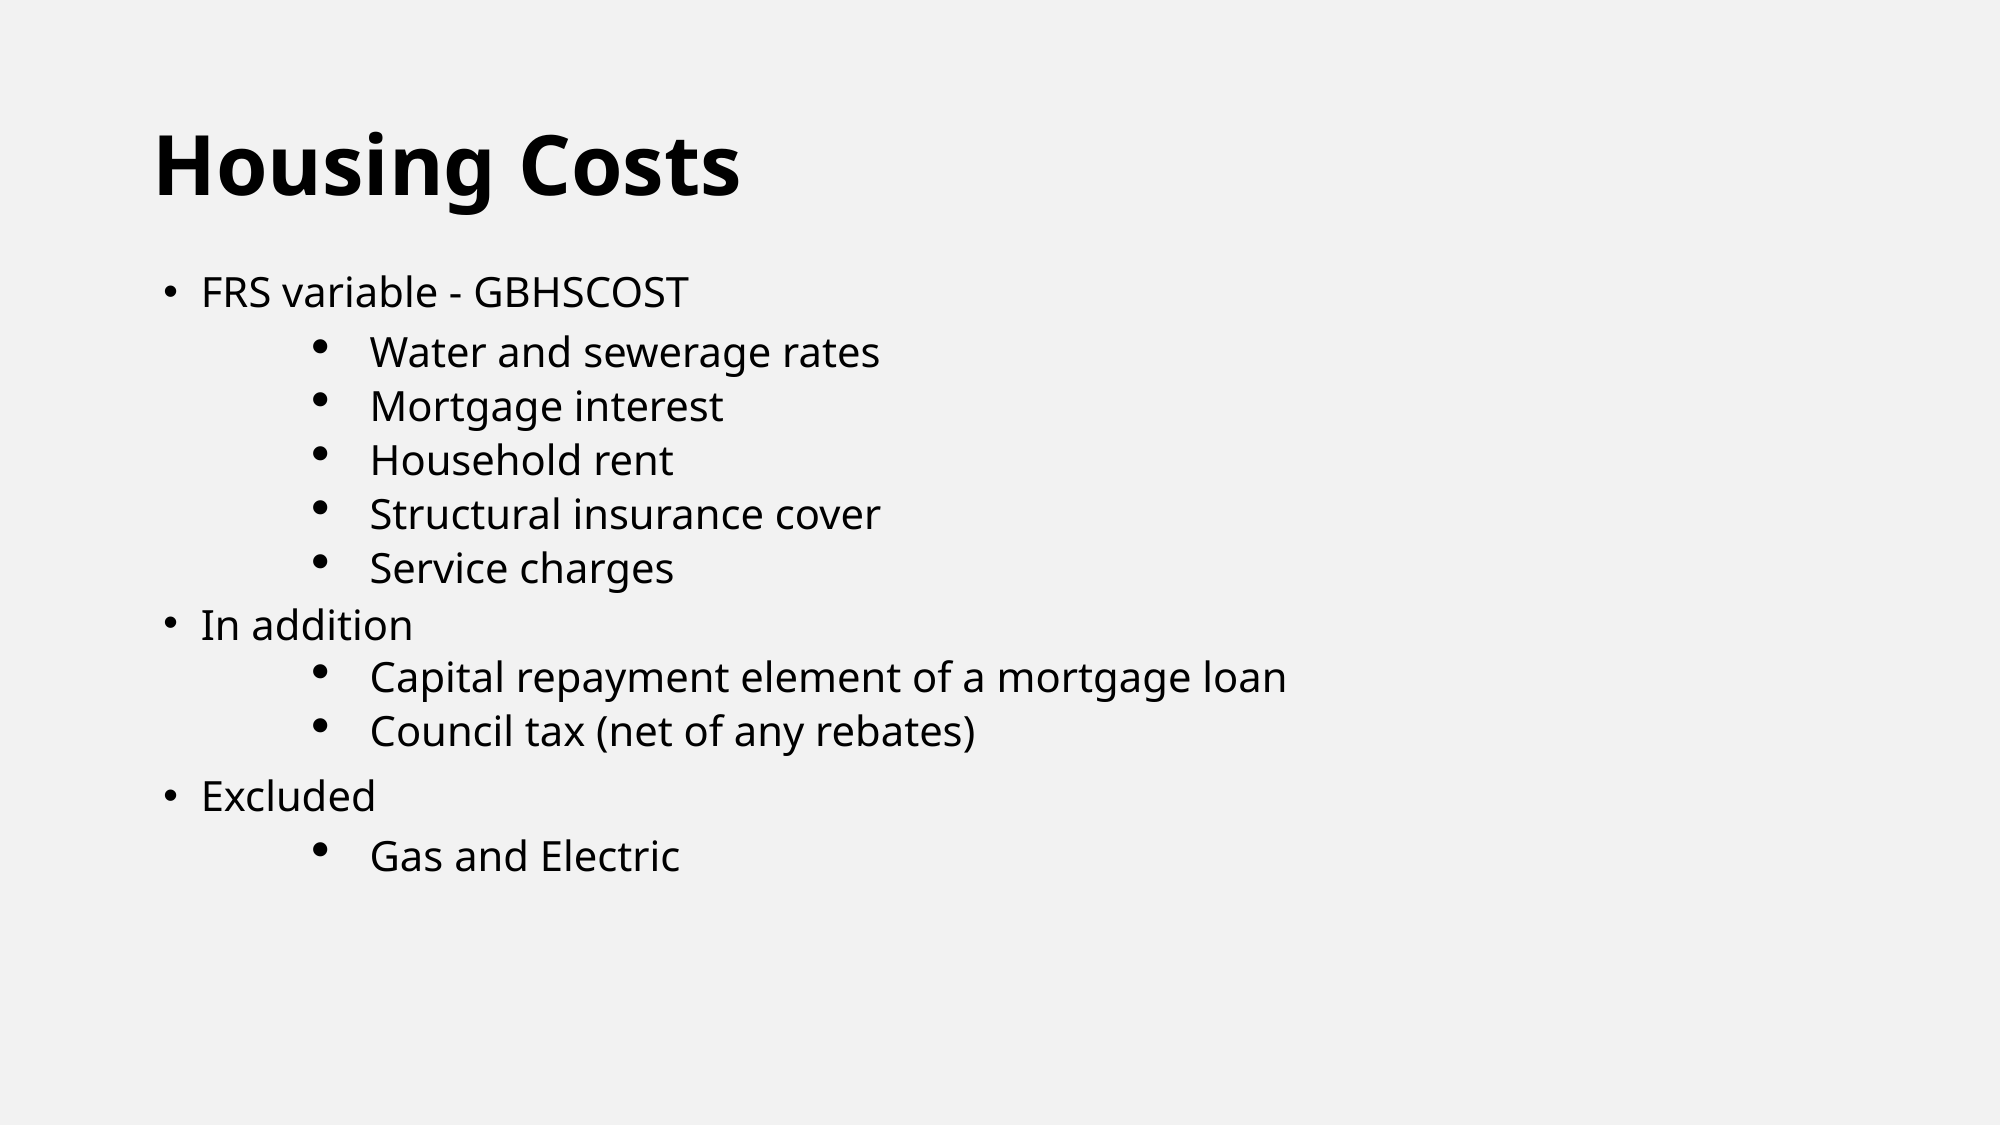

Housing Costs
# FRS variable - GBHSCOST
Water and sewerage rates
Mortgage interest
Household rent
Structural insurance cover
Service charges
In addition
Capital repayment element of a mortgage loan
Council tax (net of any rebates)
Excluded
Gas and Electric